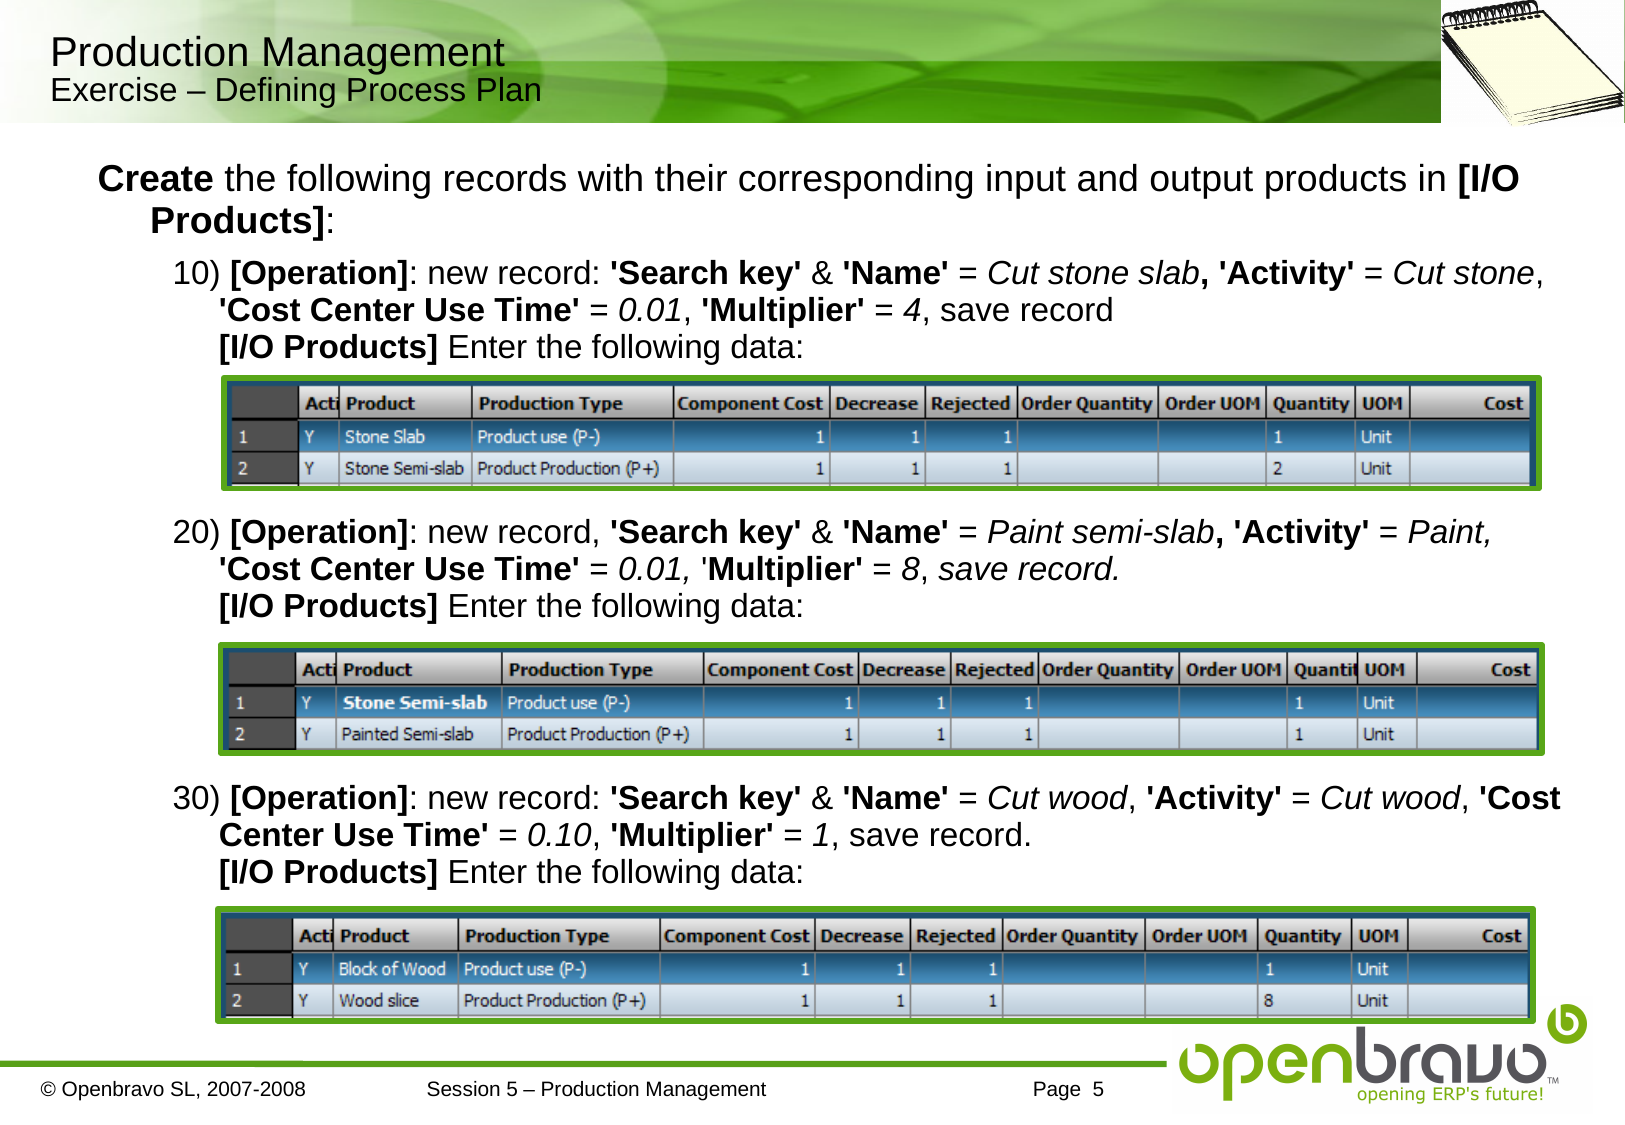

# Production Management Exercise – Defining Process Plan
Create the following records with their corresponding input and output products in [I/O Products]:
10) [Operation]: new record: 'Search key' & 'Name' = Cut stone slab, 'Activity' = Cut stone, 'Cost Center Use Time' = 0.01, 'Multiplier' = 4, save record
[I/O Products] Enter the following data:
20) [Operation]: new record, 'Search key' & 'Name' = Paint semi-slab, 'Activity' = Paint, 'Cost Center Use Time' = 0.01, 'Multiplier' = 8, save record.
[I/O Products] Enter the following data:
30) [Operation]: new record: 'Search key' & 'Name' = Cut wood, 'Activity' = Cut wood, 'Cost Center Use Time' = 0.10, 'Multiplier' = 1, save record.
[I/O Products] Enter the following data: